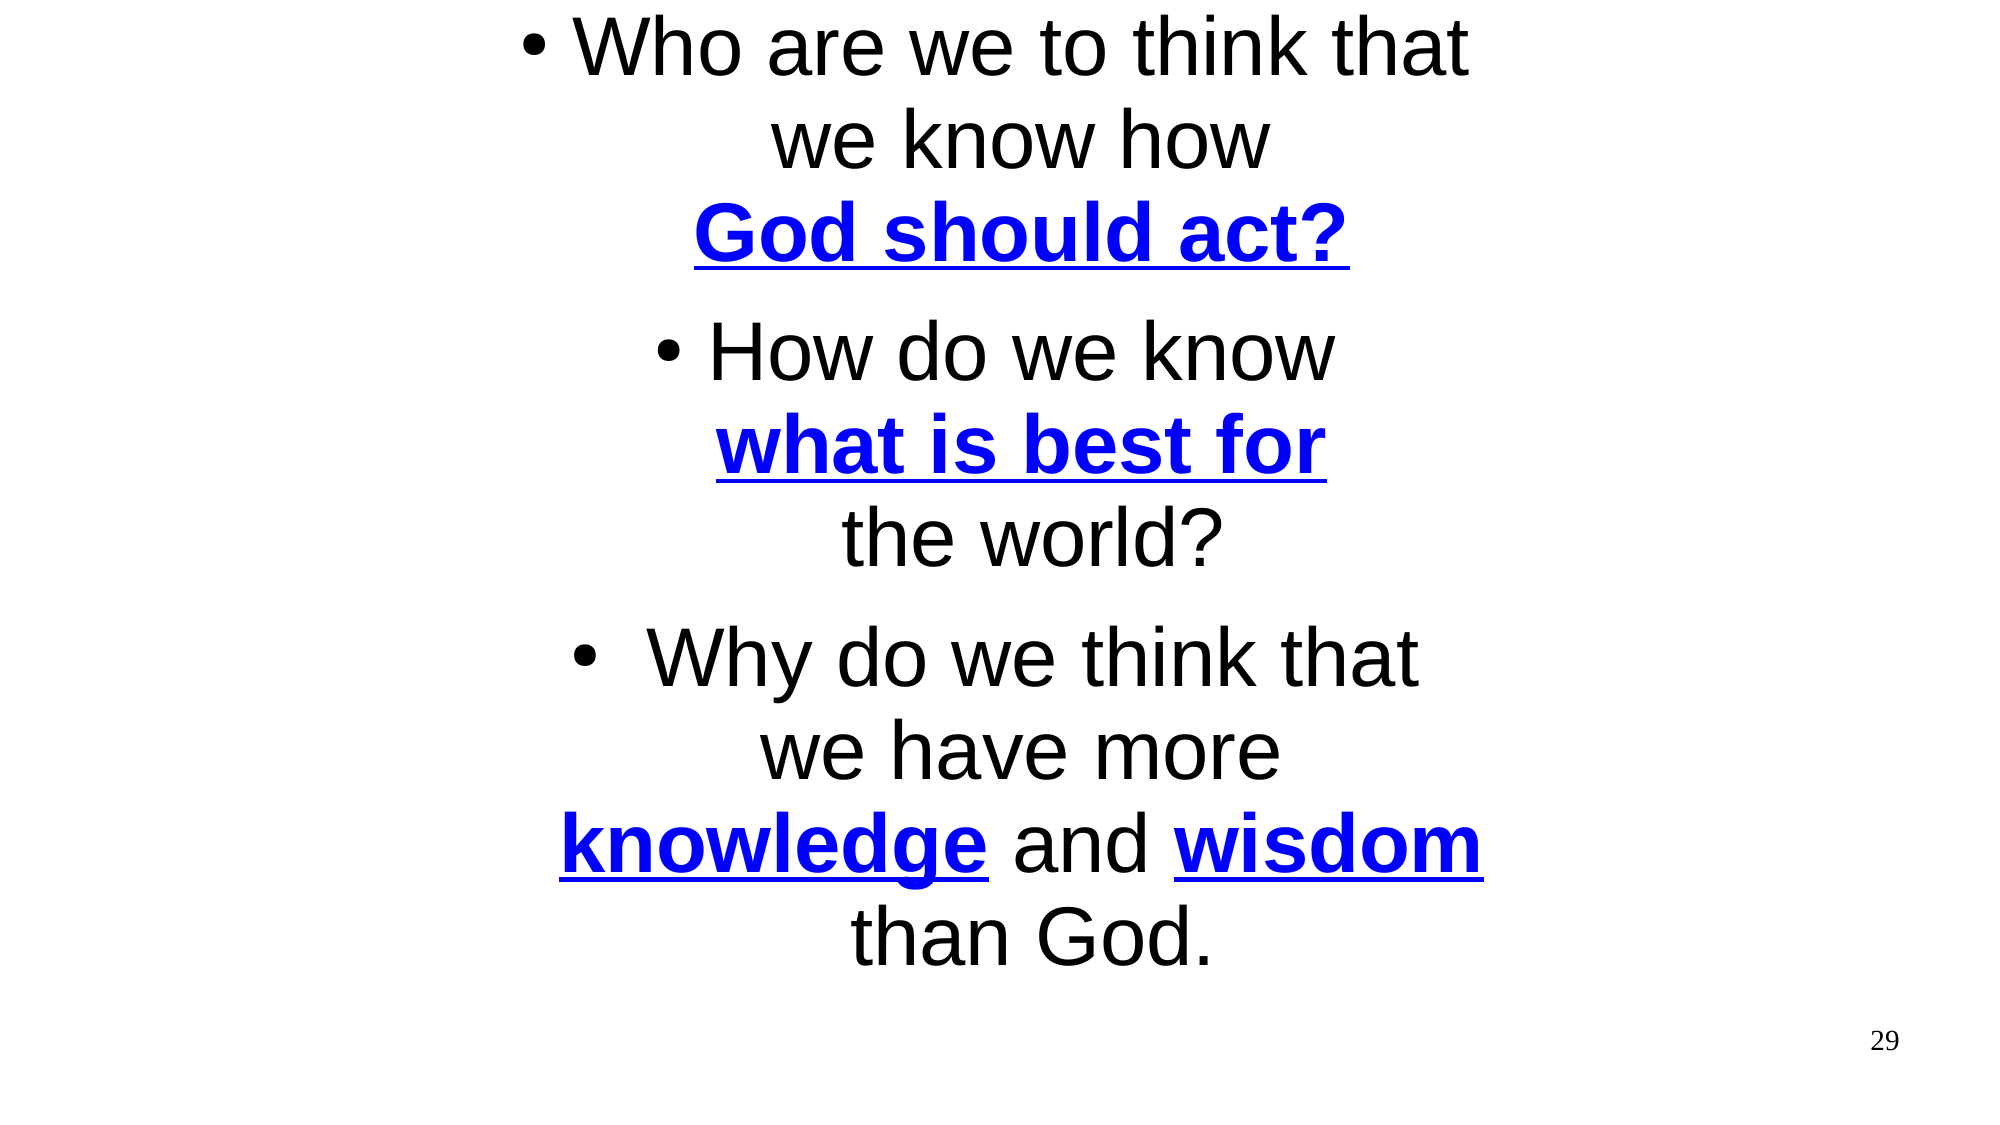

# Who are we to think that we know how God should act?
How do we know
what is best for
the world?
 Why do we think that
we have more
knowledge and wisdom
than God.
29